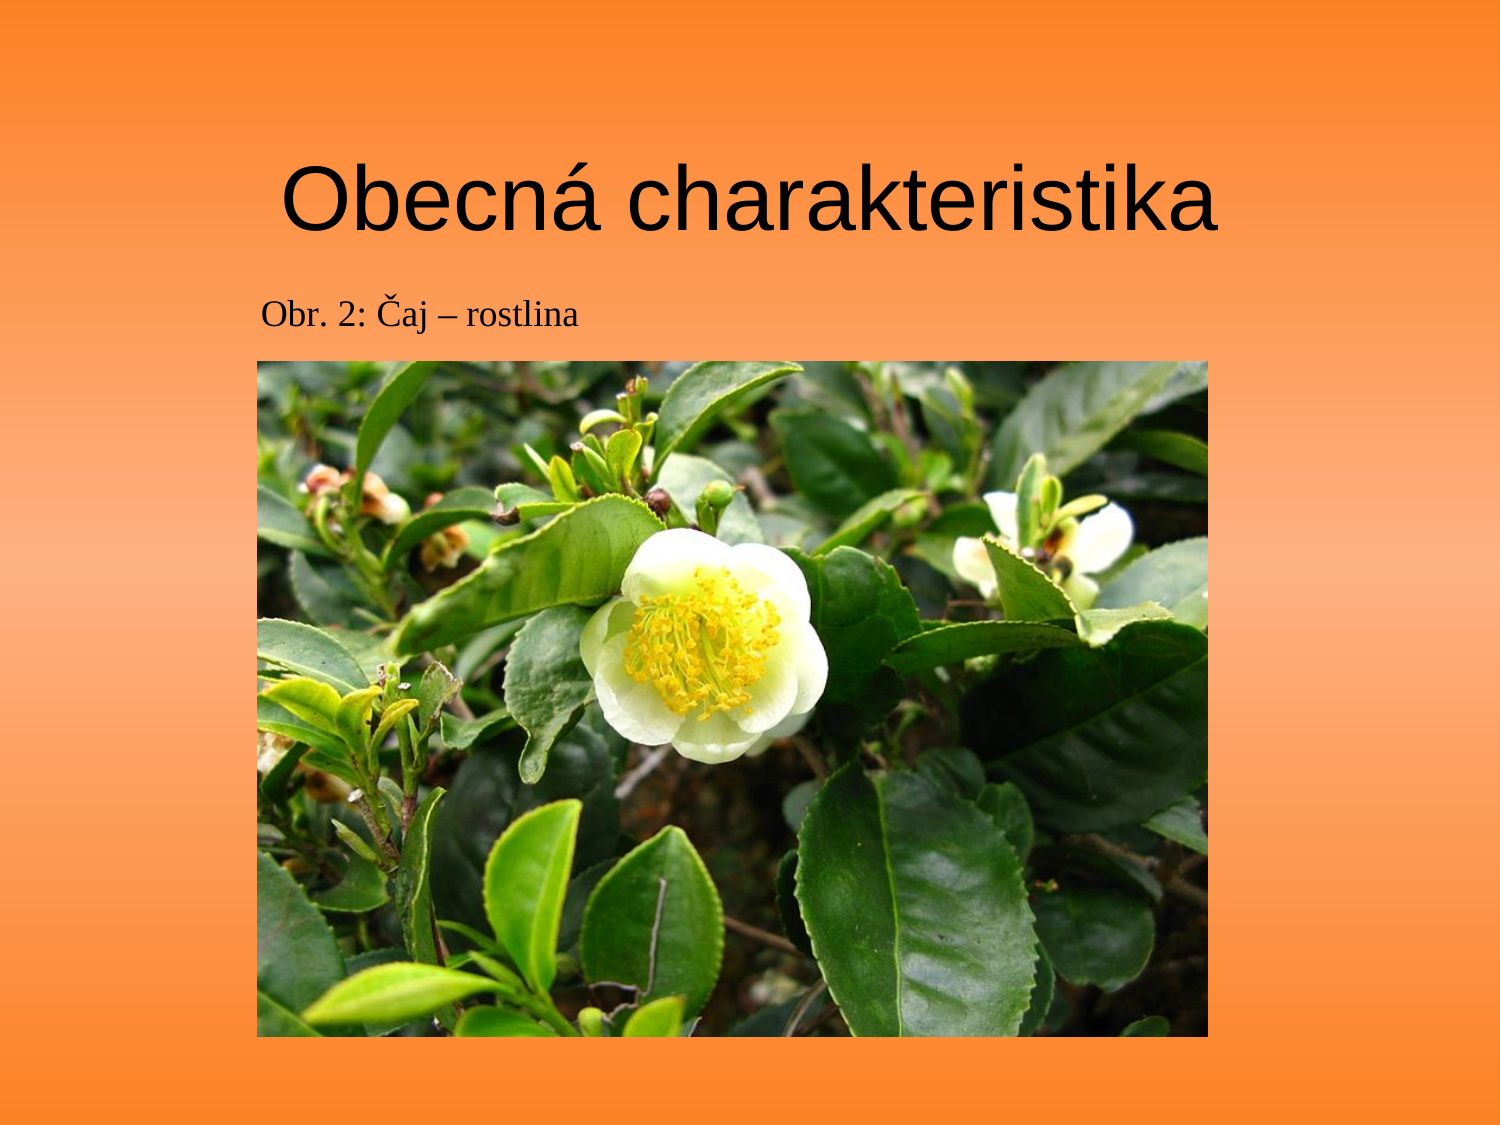

# Obecná charakteristika
Obr. 2: Čaj – rostlina